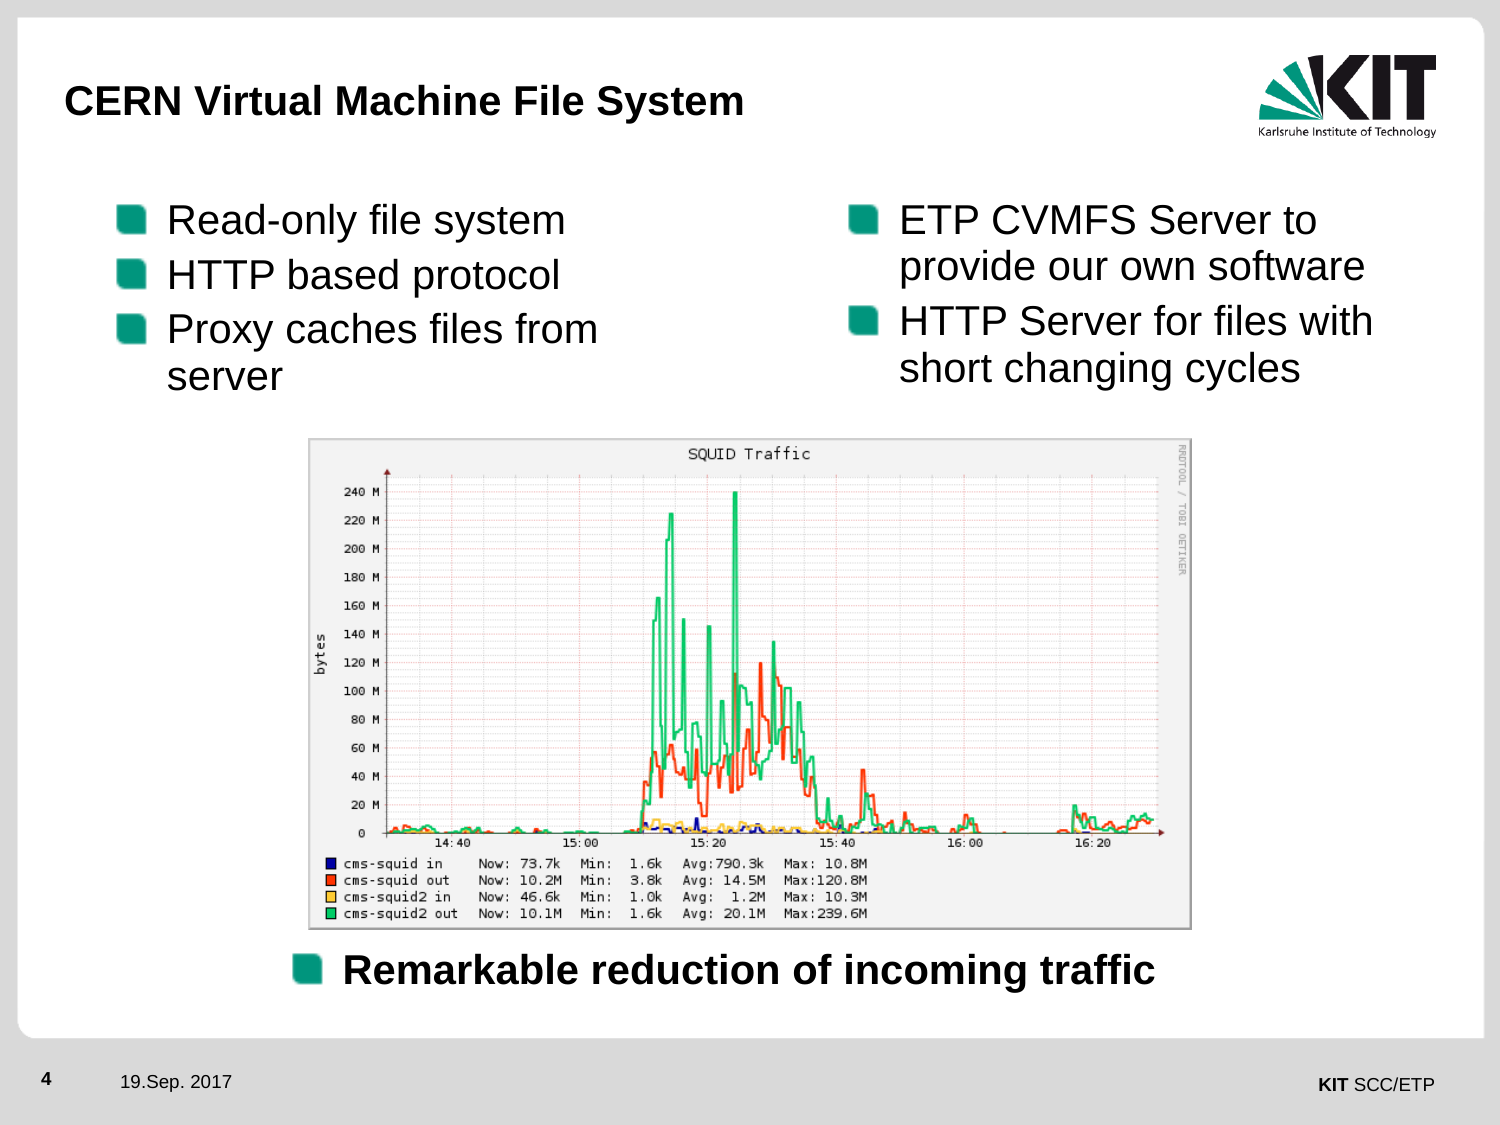

# CERN Virtual Machine File System
Read-only file system
HTTP based protocol
Proxy caches files from server
ETP CVMFS Server to provide our own software
HTTP Server for files with short changing cycles
Remarkable reduction of incoming traffic